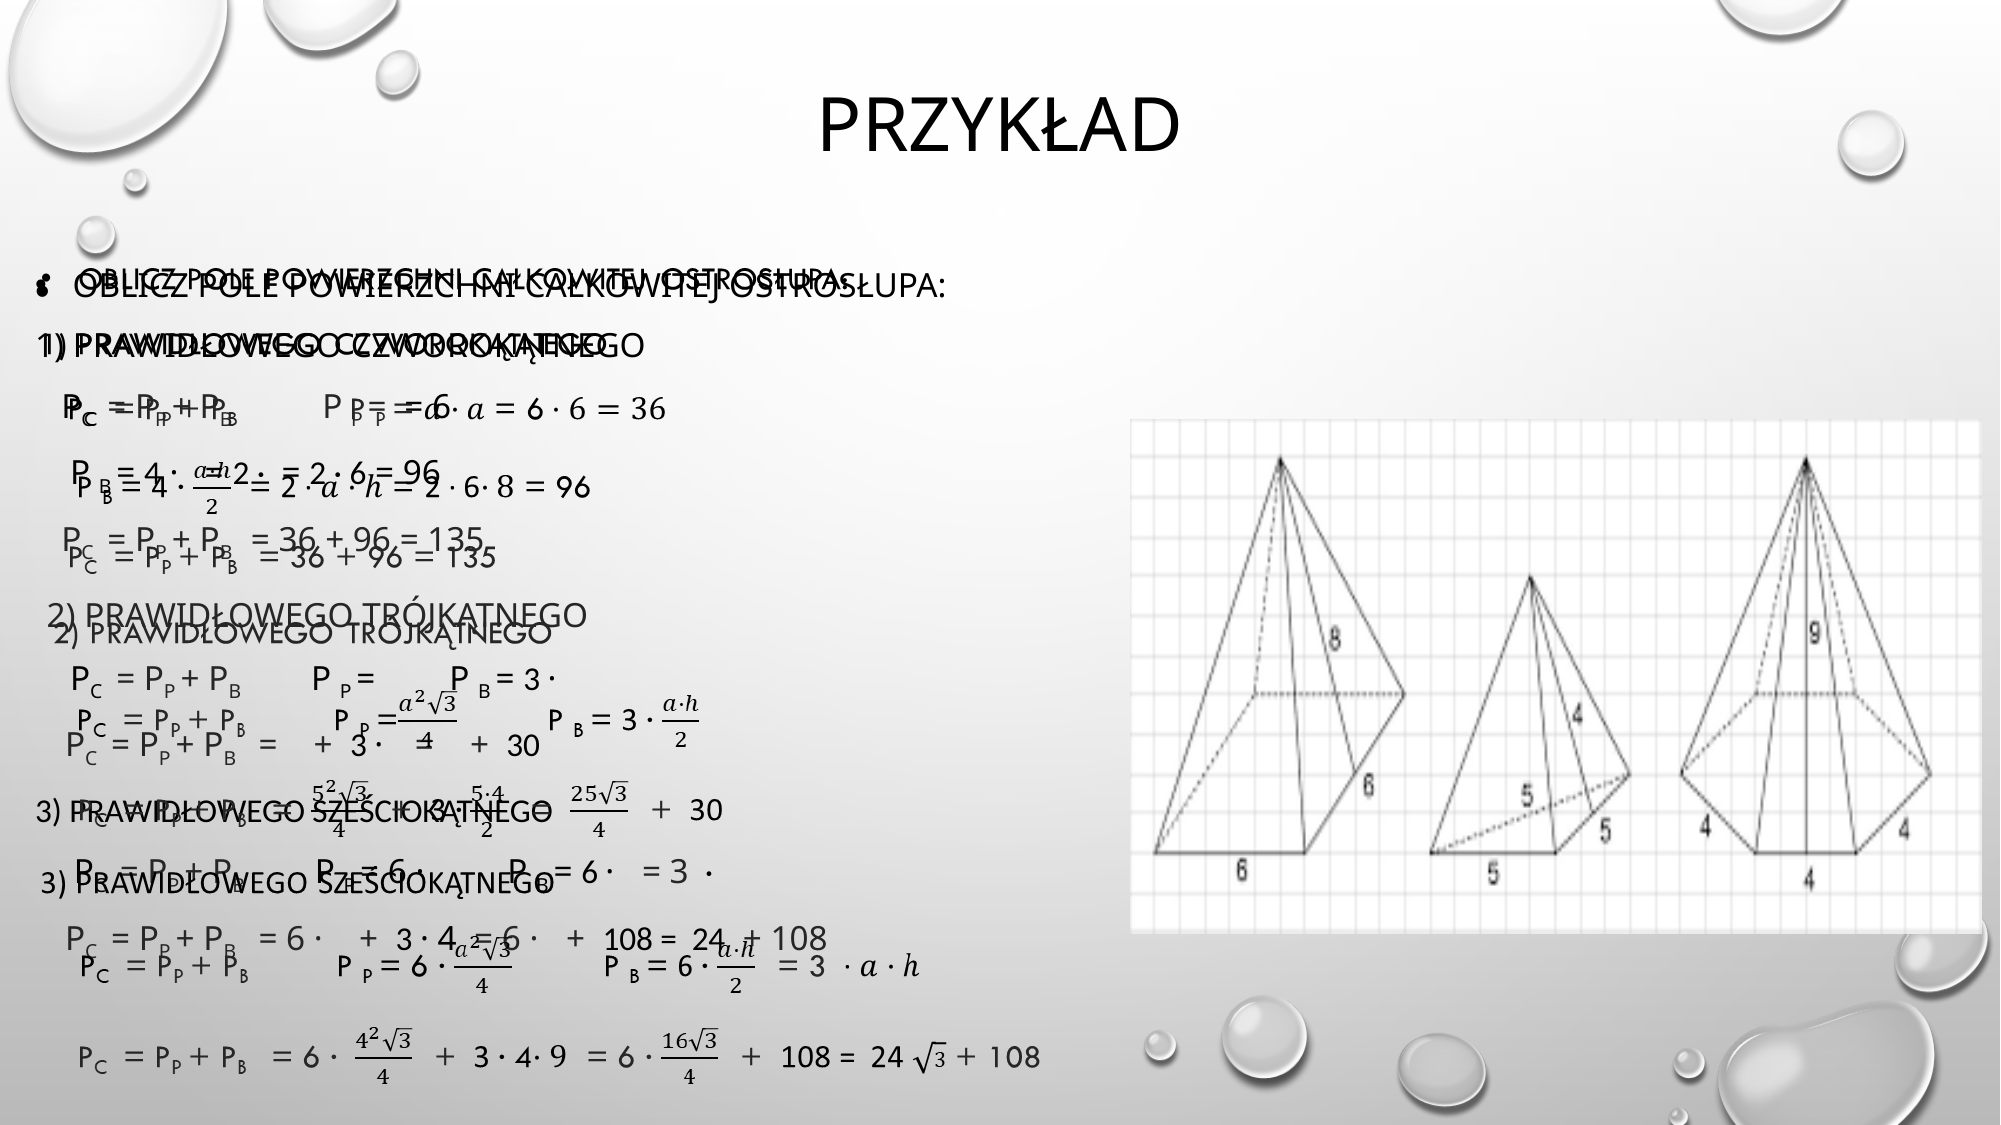

# Przykład
Oblicz pole powierzchni całkowitej ostrosłupa:
1) Prawidłowego czworokątnego
 PC = Pp + Pb P p = = 6
 P b = 4 · = 2 · = 2 · 6 = 96
 PC = Pp + Pb = 36 + 96 = 135
 2) prawidłowego trójkątnego
 PC = Pp + Pb P p = P b = 3 ·
 PC = Pp + Pb = + 3 · = + 30
3) Prawidłowego sześciokątnego
 PC = Pp + Pb P p = 6 · P b = 6 · = 3 ·
 PC = Pp + Pb = 6 · + 3 · 4 = 6 · + 108 = 24 + 108